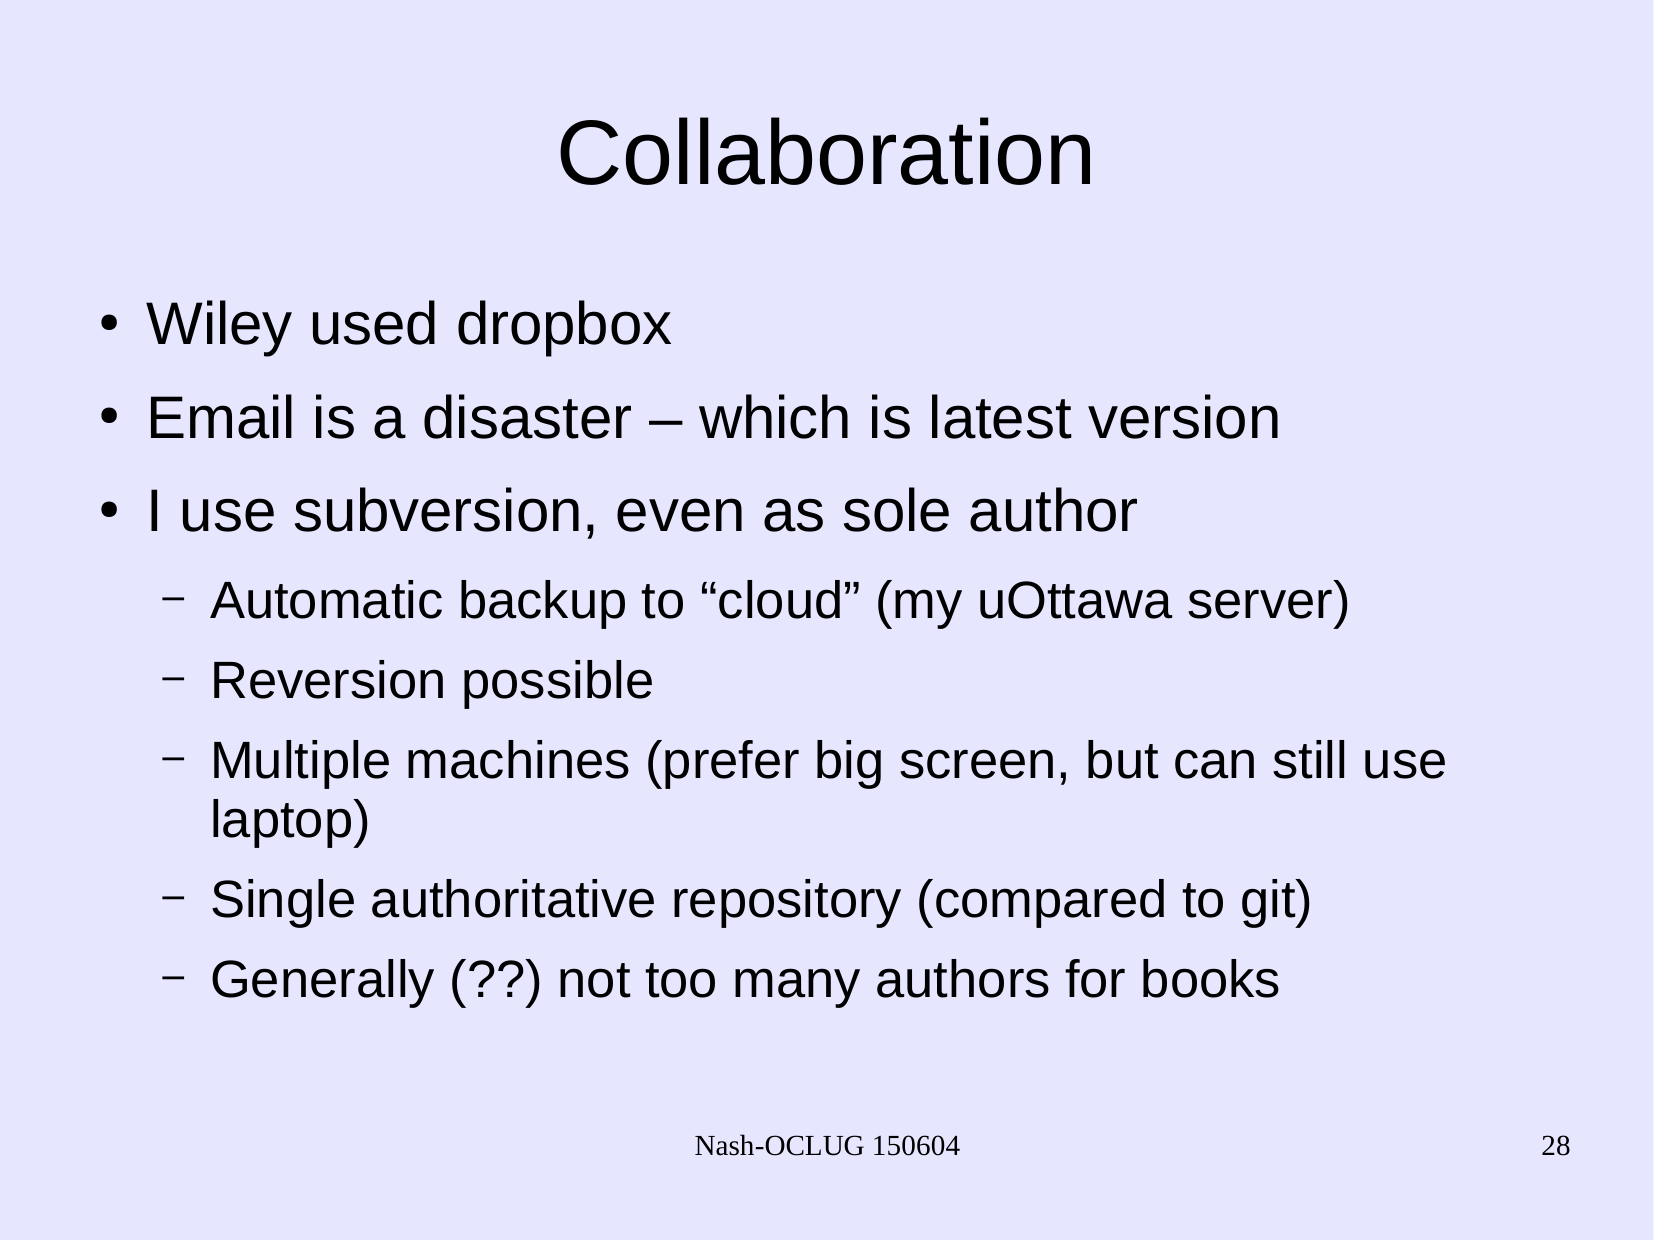

# Collaboration
Wiley used dropbox
Email is a disaster – which is latest version
I use subversion, even as sole author
Automatic backup to “cloud” (my uOttawa server)
Reversion possible
Multiple machines (prefer big screen, but can still use laptop)
Single authoritative repository (compared to git)
Generally (??) not too many authors for books
28